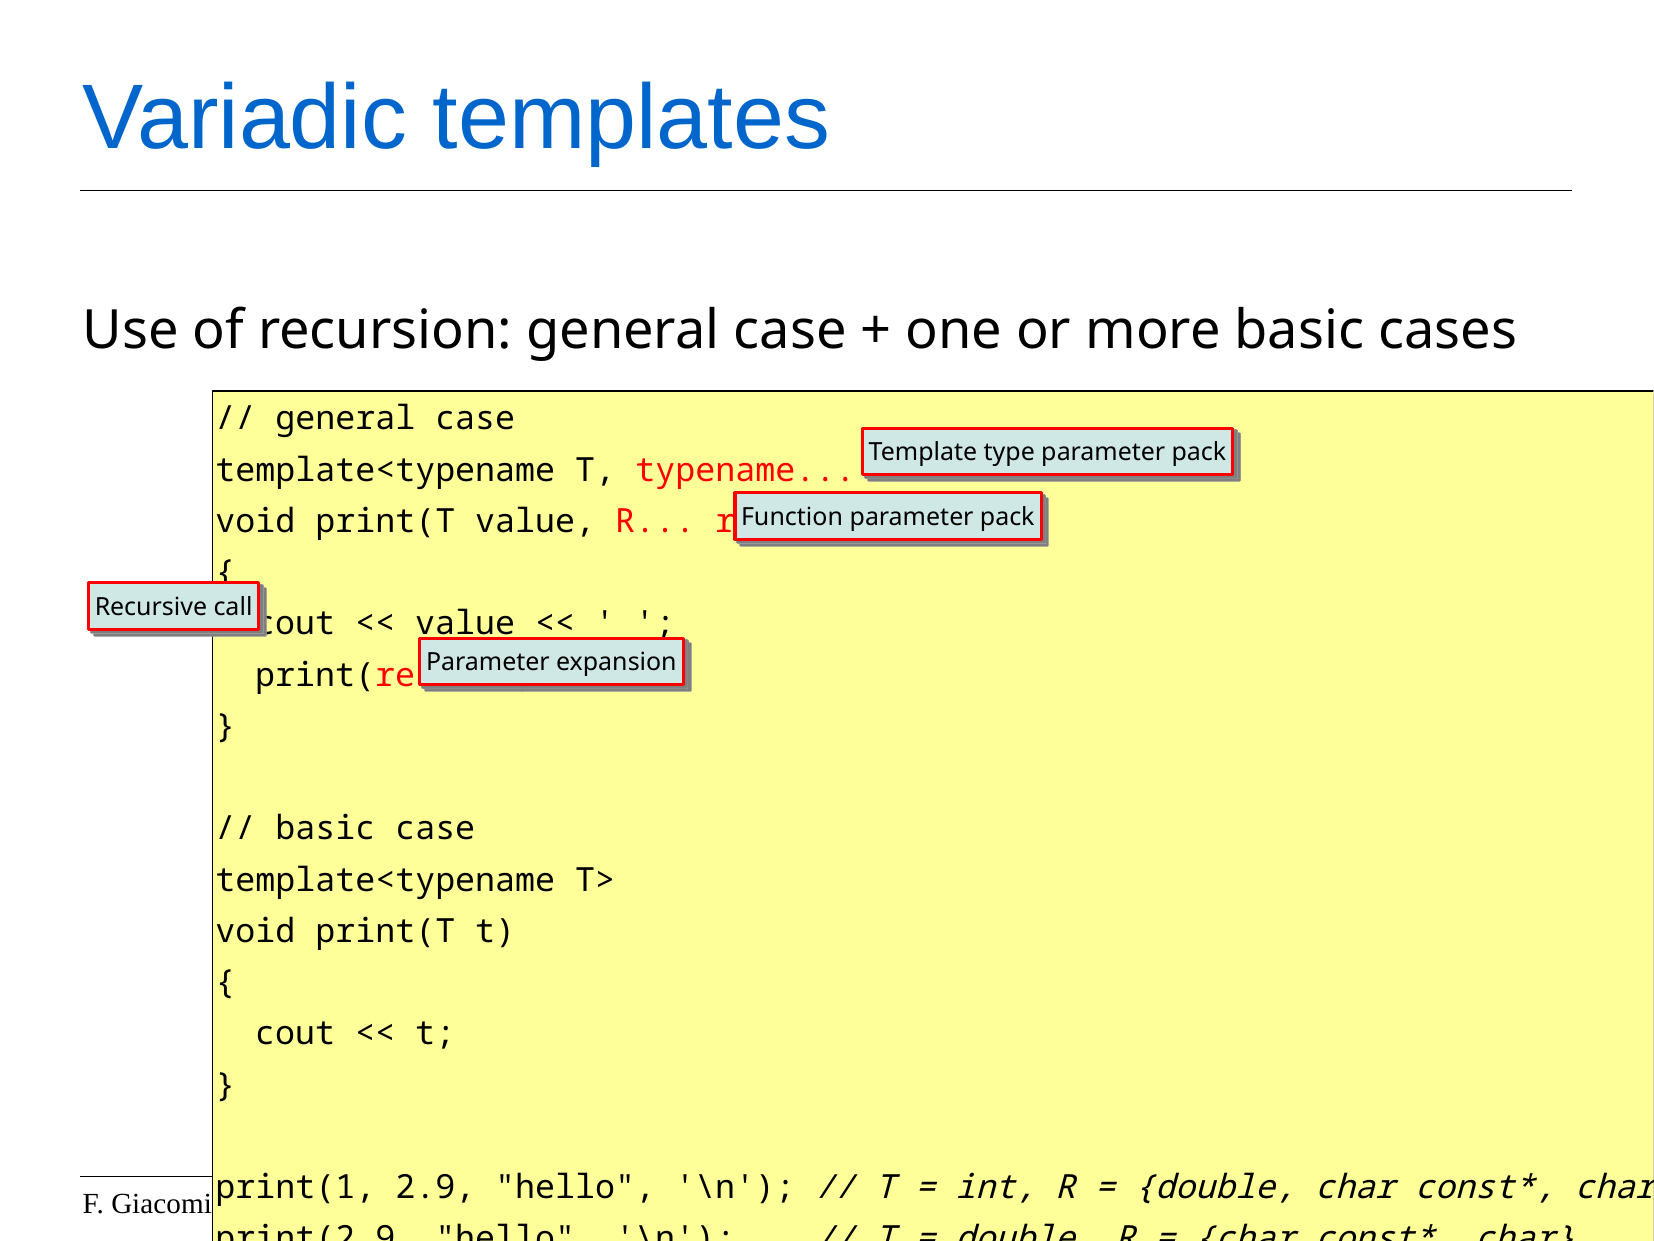

# Variadic templates
Use of recursion: general case + one or more basic cases
// general case
template<typename T, typename... R>
void print(T value, R... rest)
{
 cout << value << ' ';
 print(rest...);
}
// basic case
template<typename T>
void print(T t)
{
 cout << t;
}
print(1, 2.9, "hello", '\n'); // T = int, R = {double, char const*, char}
print(2.9, "hello", '\n'); // T = double, R = {char const*, char}
print('\n'); // basic case, T = char
Template type parameter pack
Function parameter pack
Recursive call
Parameter expansion
F. Giacomini
Efficient C++ Coding
51